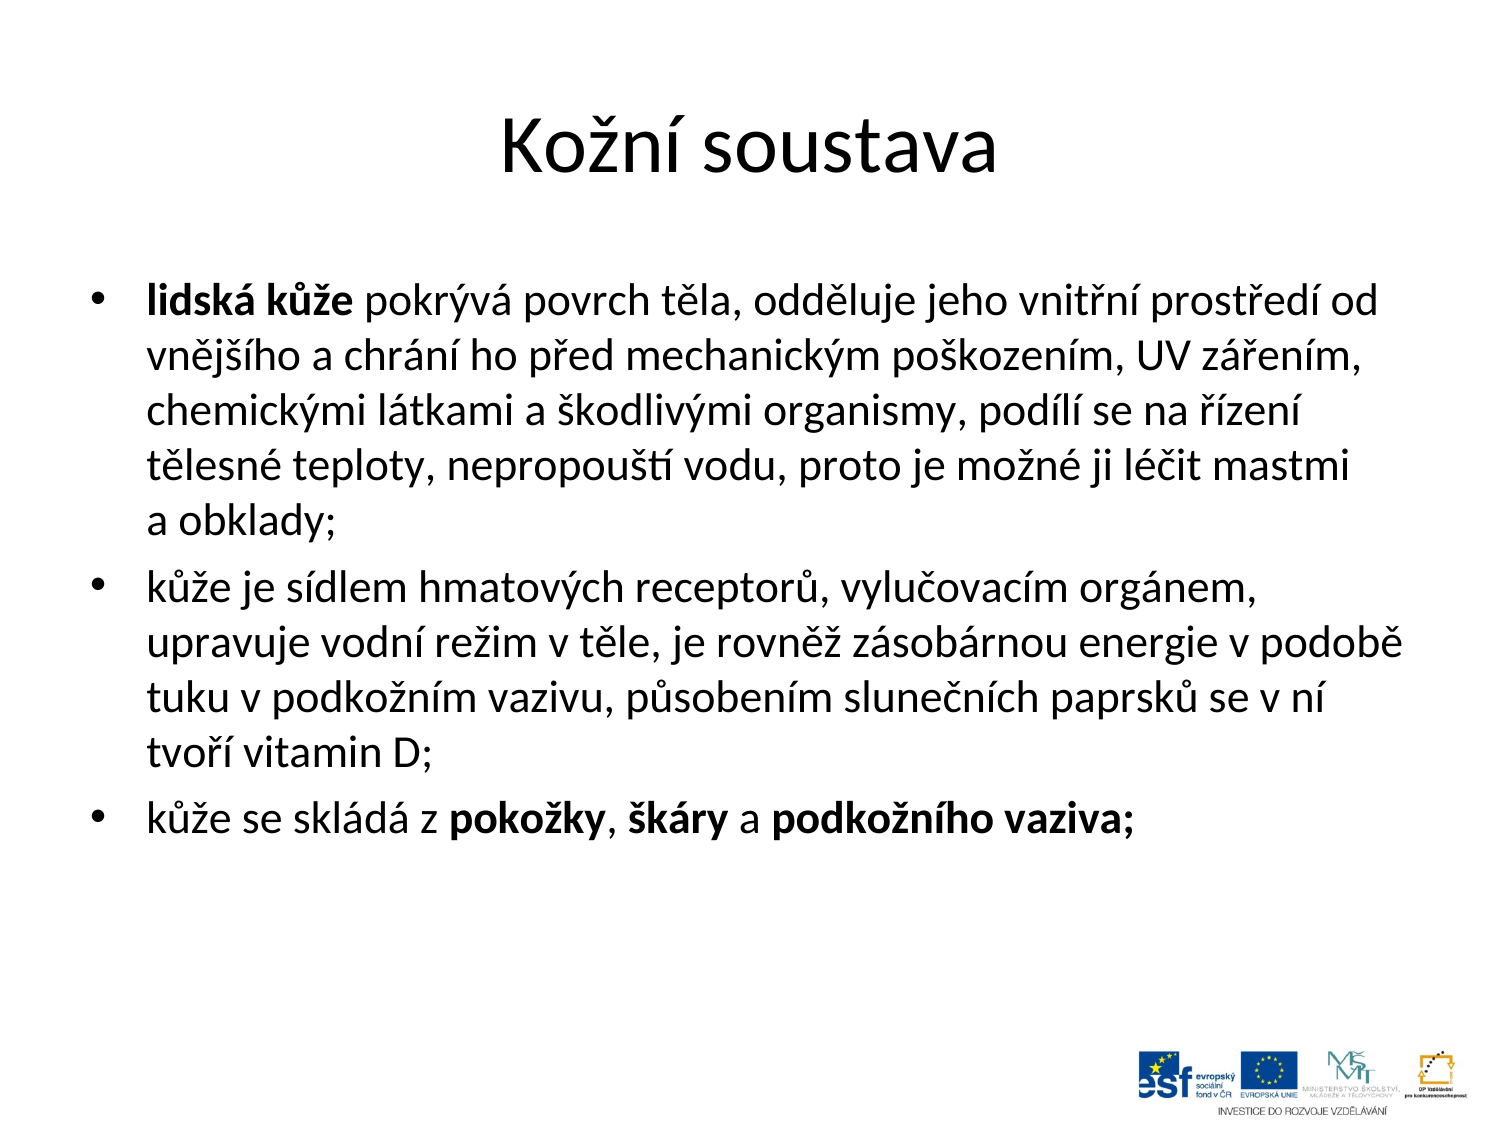

# Kožní soustava
lidská kůže pokrývá povrch těla, odděluje jeho vnitřní prostředí od vnějšího a chrání ho před mechanickým poškozením, UV zářením, chemickými látkami a škodlivými organismy, podílí se na řízení tělesné teploty, nepropouští vodu, proto je možné ji léčit mastmi
a obklady;
kůže je sídlem hmatových receptorů, vylučovacím orgánem, upravuje vodní režim v těle, je rovněž zásobárnou energie v podobě tuku v podkožním vazivu, působením slunečních paprsků se v ní tvoří vitamin D;
kůže se skládá z pokožky, škáry a podkožního vaziva;